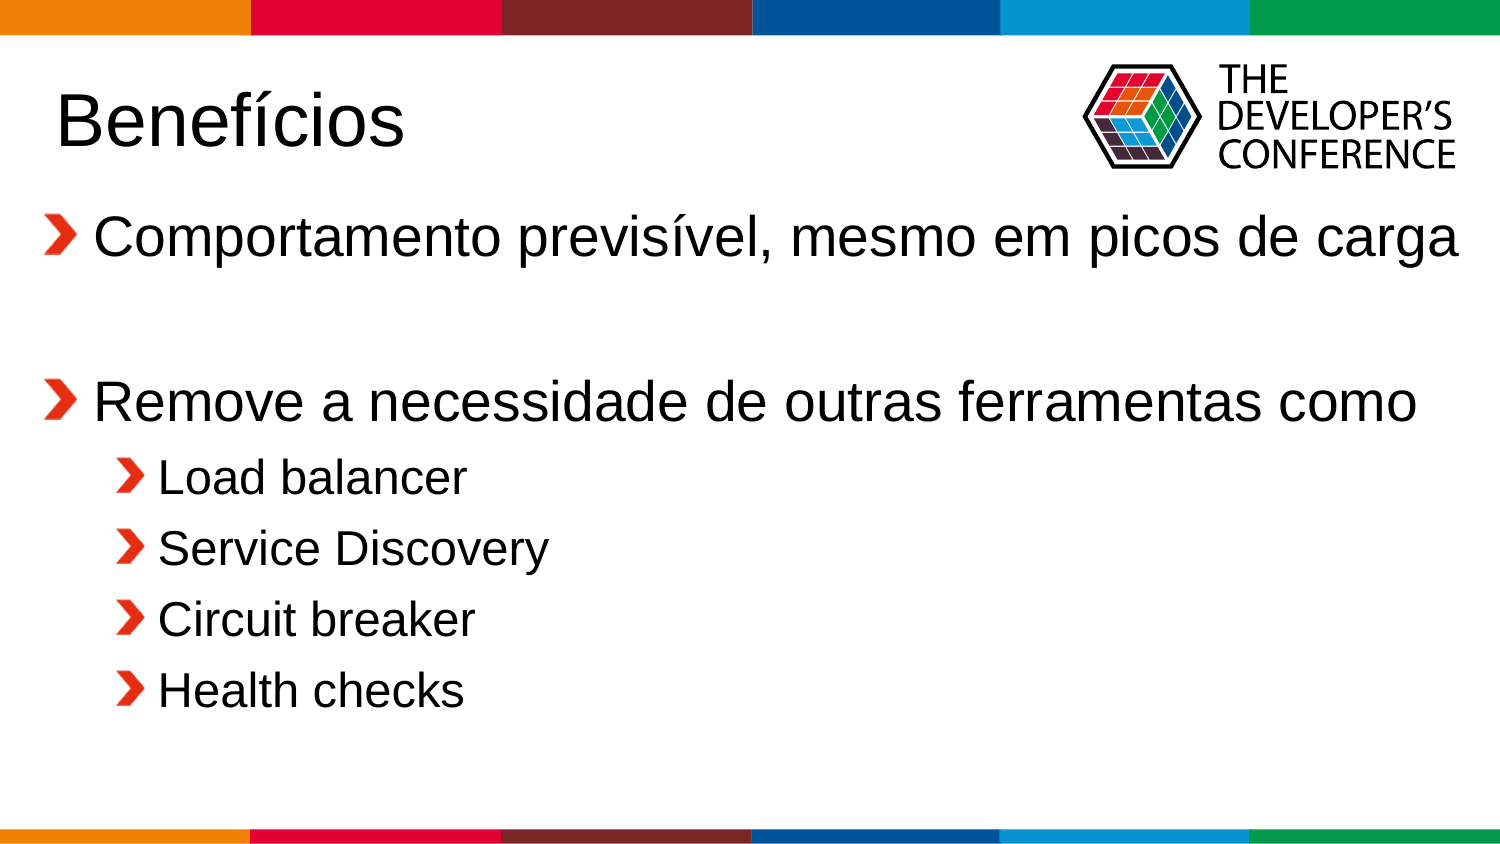

# Benefícios
Comportamento previsível, mesmo em picos de carga
Remove a necessidade de outras ferramentas como
Load balancer
Service Discovery
Circuit breaker
Health checks